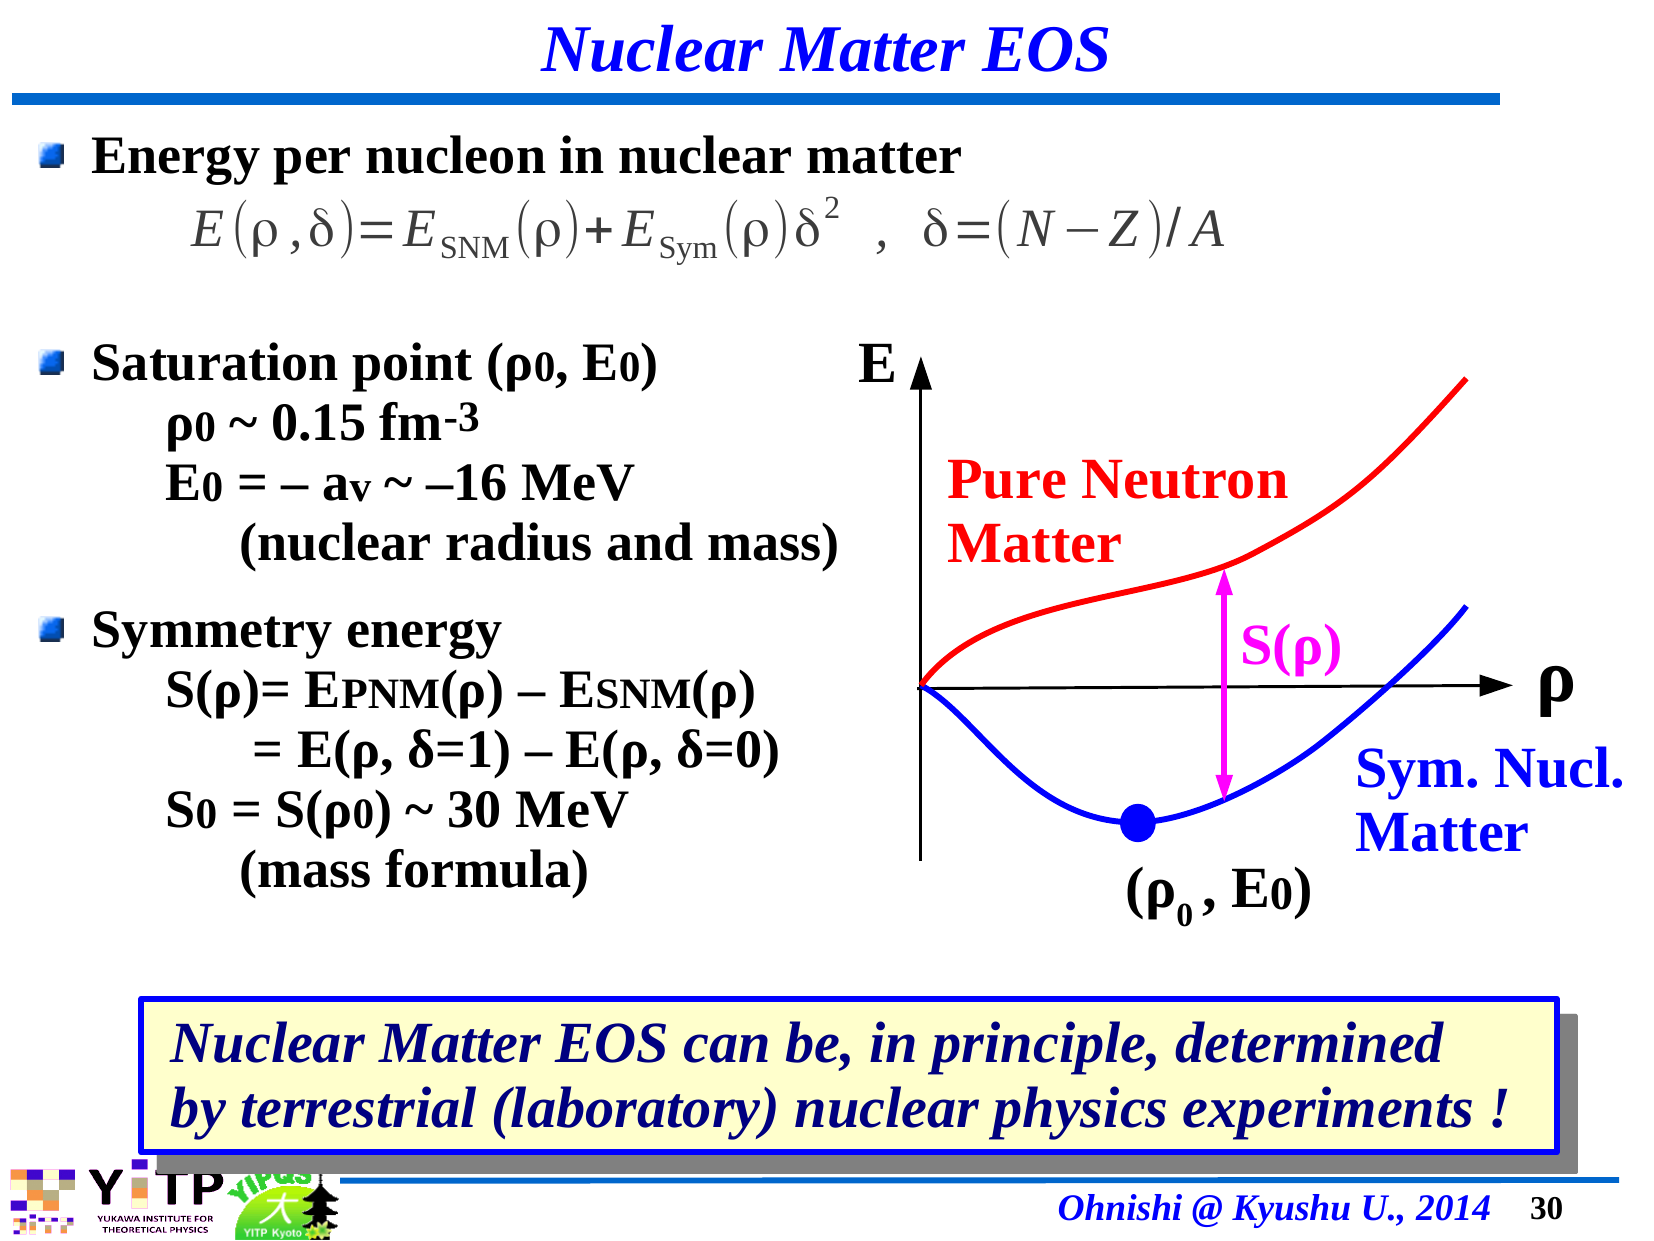

# Nuclear Matter EOS
Energy per nucleon in nuclear matter
Saturation point (ρ0, E0)
	ρ0 ~ 0.15 fm-3
	E0 = – av ~ –16 MeV
		(nuclear radius and mass)
Symmetry energy
	S(ρ)= EPNM(ρ) – ESNM(ρ)
		 = E(ρ, δ=1) – E(ρ, δ=0)
	S0 = S(ρ0) ~ 30 MeV
		(mass formula)
E
Pure Neutron
Matter
ρ
Sym. Nucl.
Matter
S(ρ)
(ρ0 , E0)
Nuclear Matter EOS can be, in principle, determined
by terrestrial (laboratory) nuclear physics experiments !